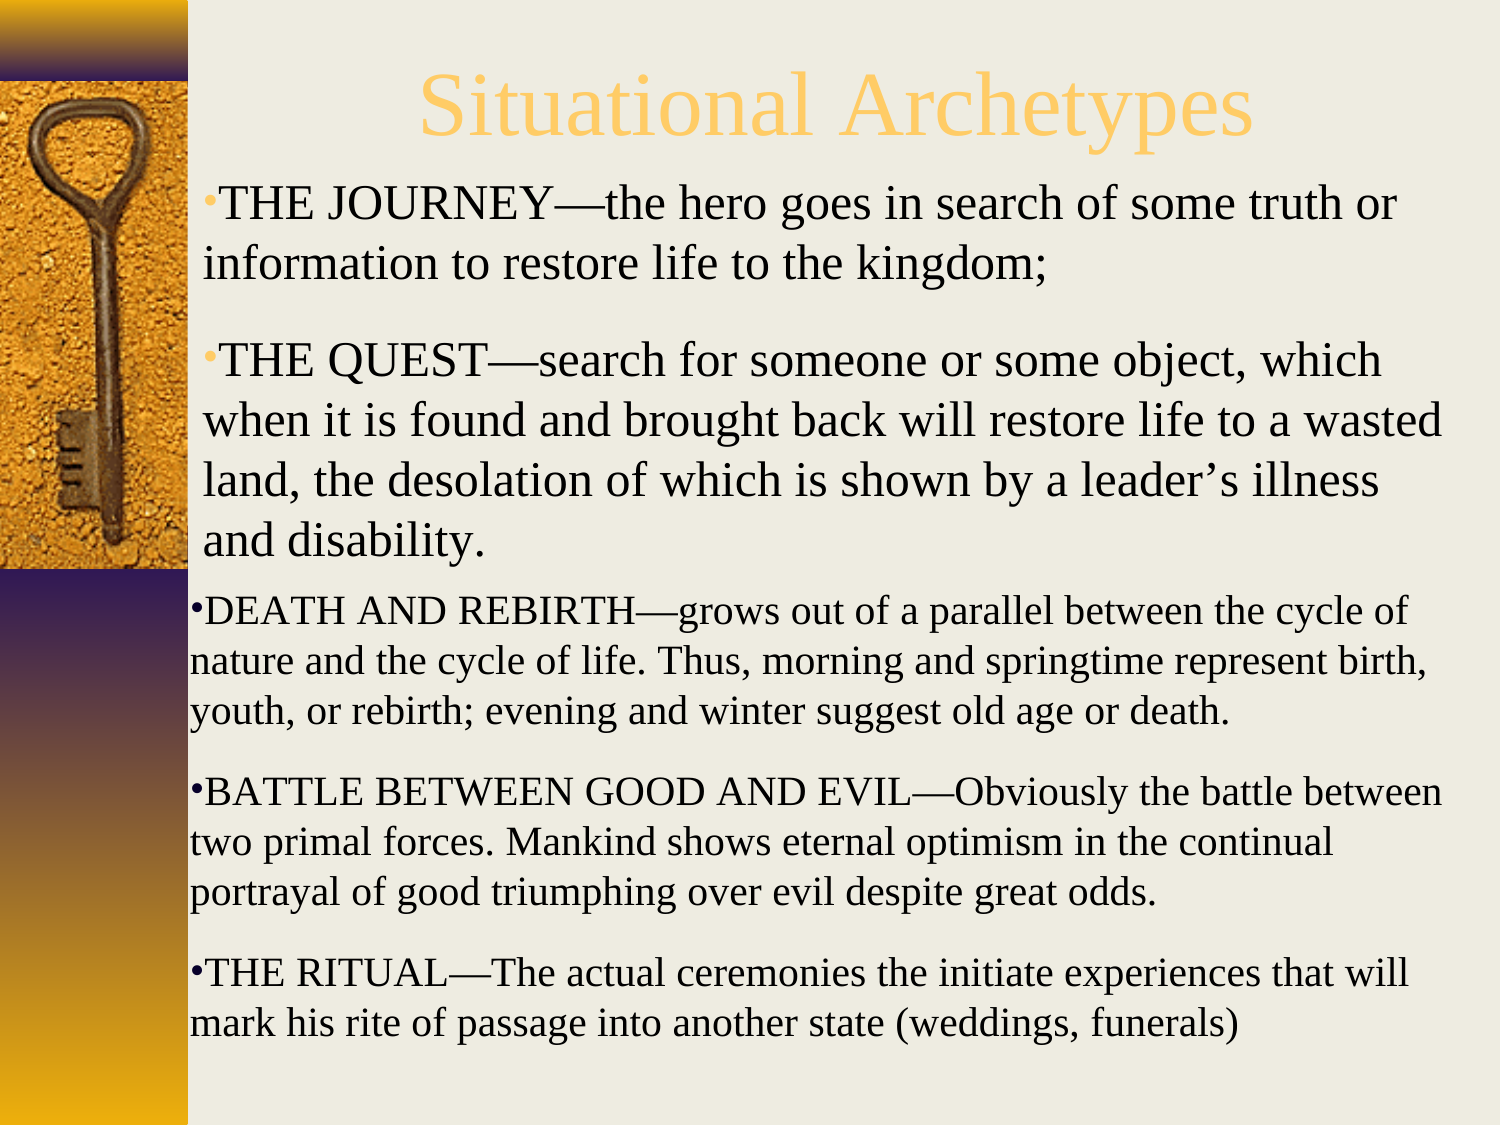

# Situational Archetypes
THE JOURNEY—the hero goes in search of some truth or information to restore life to the kingdom;
THE QUEST—search for someone or some object, which when it is found and brought back will restore life to a wasted land, the desolation of which is shown by a leader’s illness and disability.
DEATH AND REBIRTH—grows out of a parallel between the cycle of nature and the cycle of life. Thus, morning and springtime represent birth, youth, or rebirth; evening and winter suggest old age or death.
BATTLE BETWEEN GOOD AND EVIL—Obviously the battle between two primal forces. Mankind shows eternal optimism in the continual portrayal of good triumphing over evil despite great odds.
THE RITUAL—The actual ceremonies the initiate experiences that will mark his rite of passage into another state (weddings, funerals)